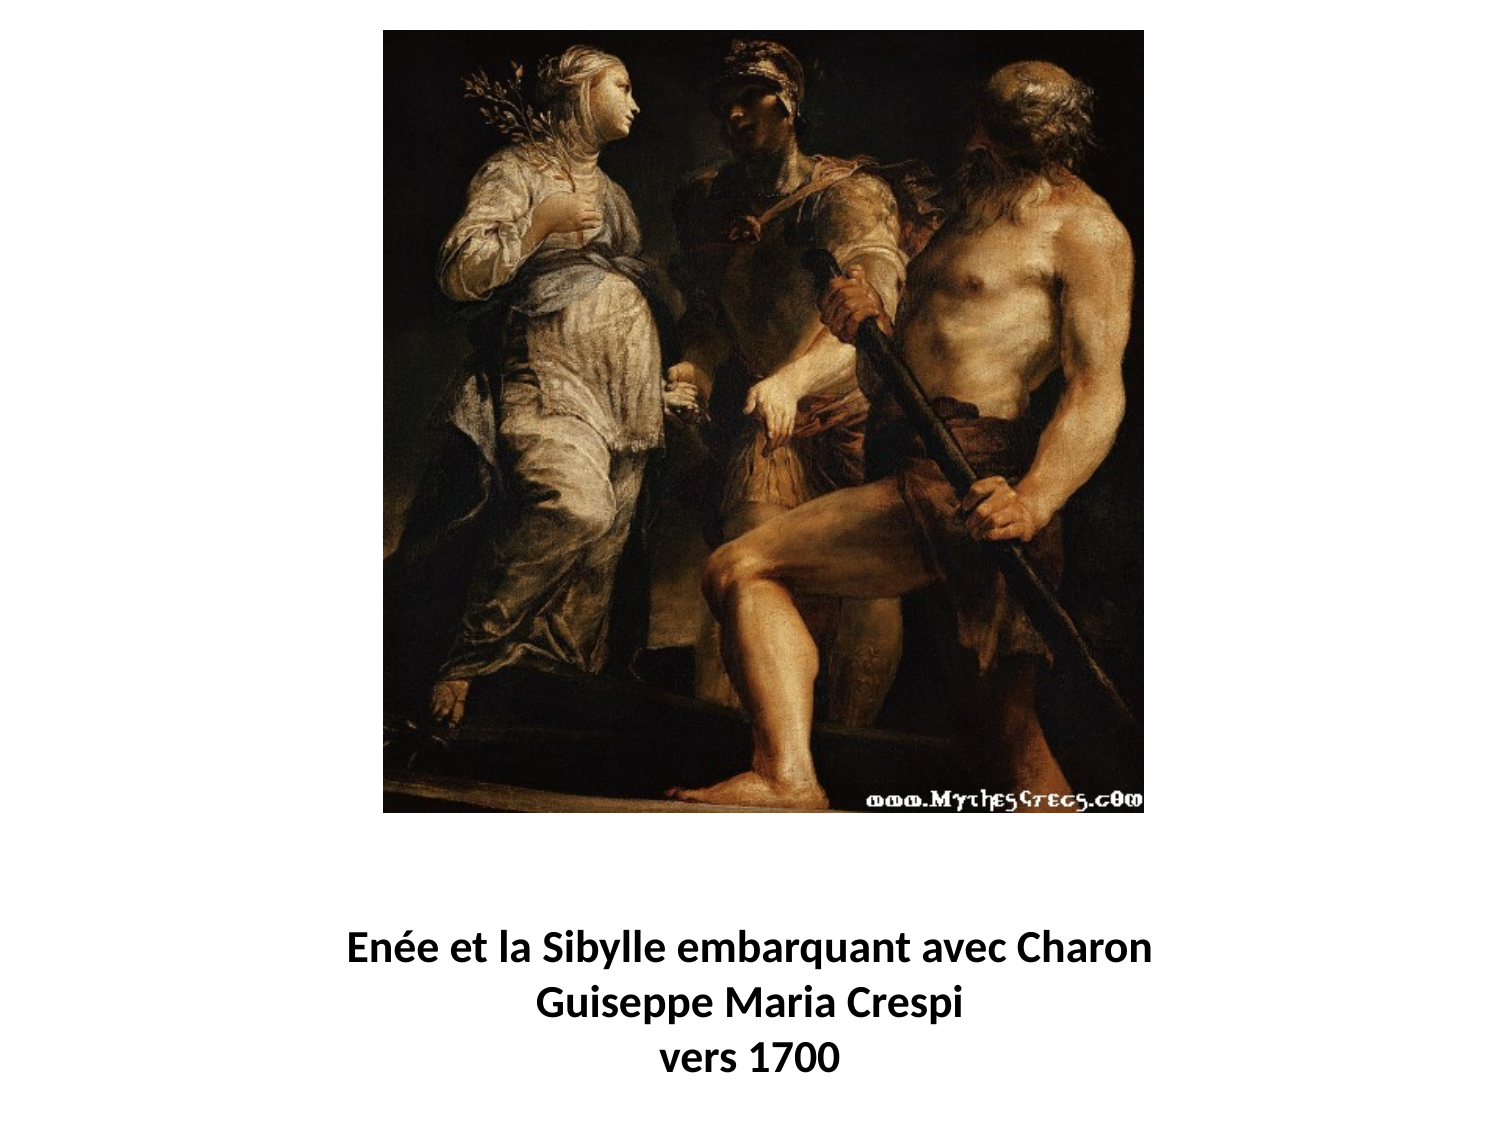

# Enée et la Sibylle embarquant avec Charon Guiseppe Maria Crespi  vers 1700